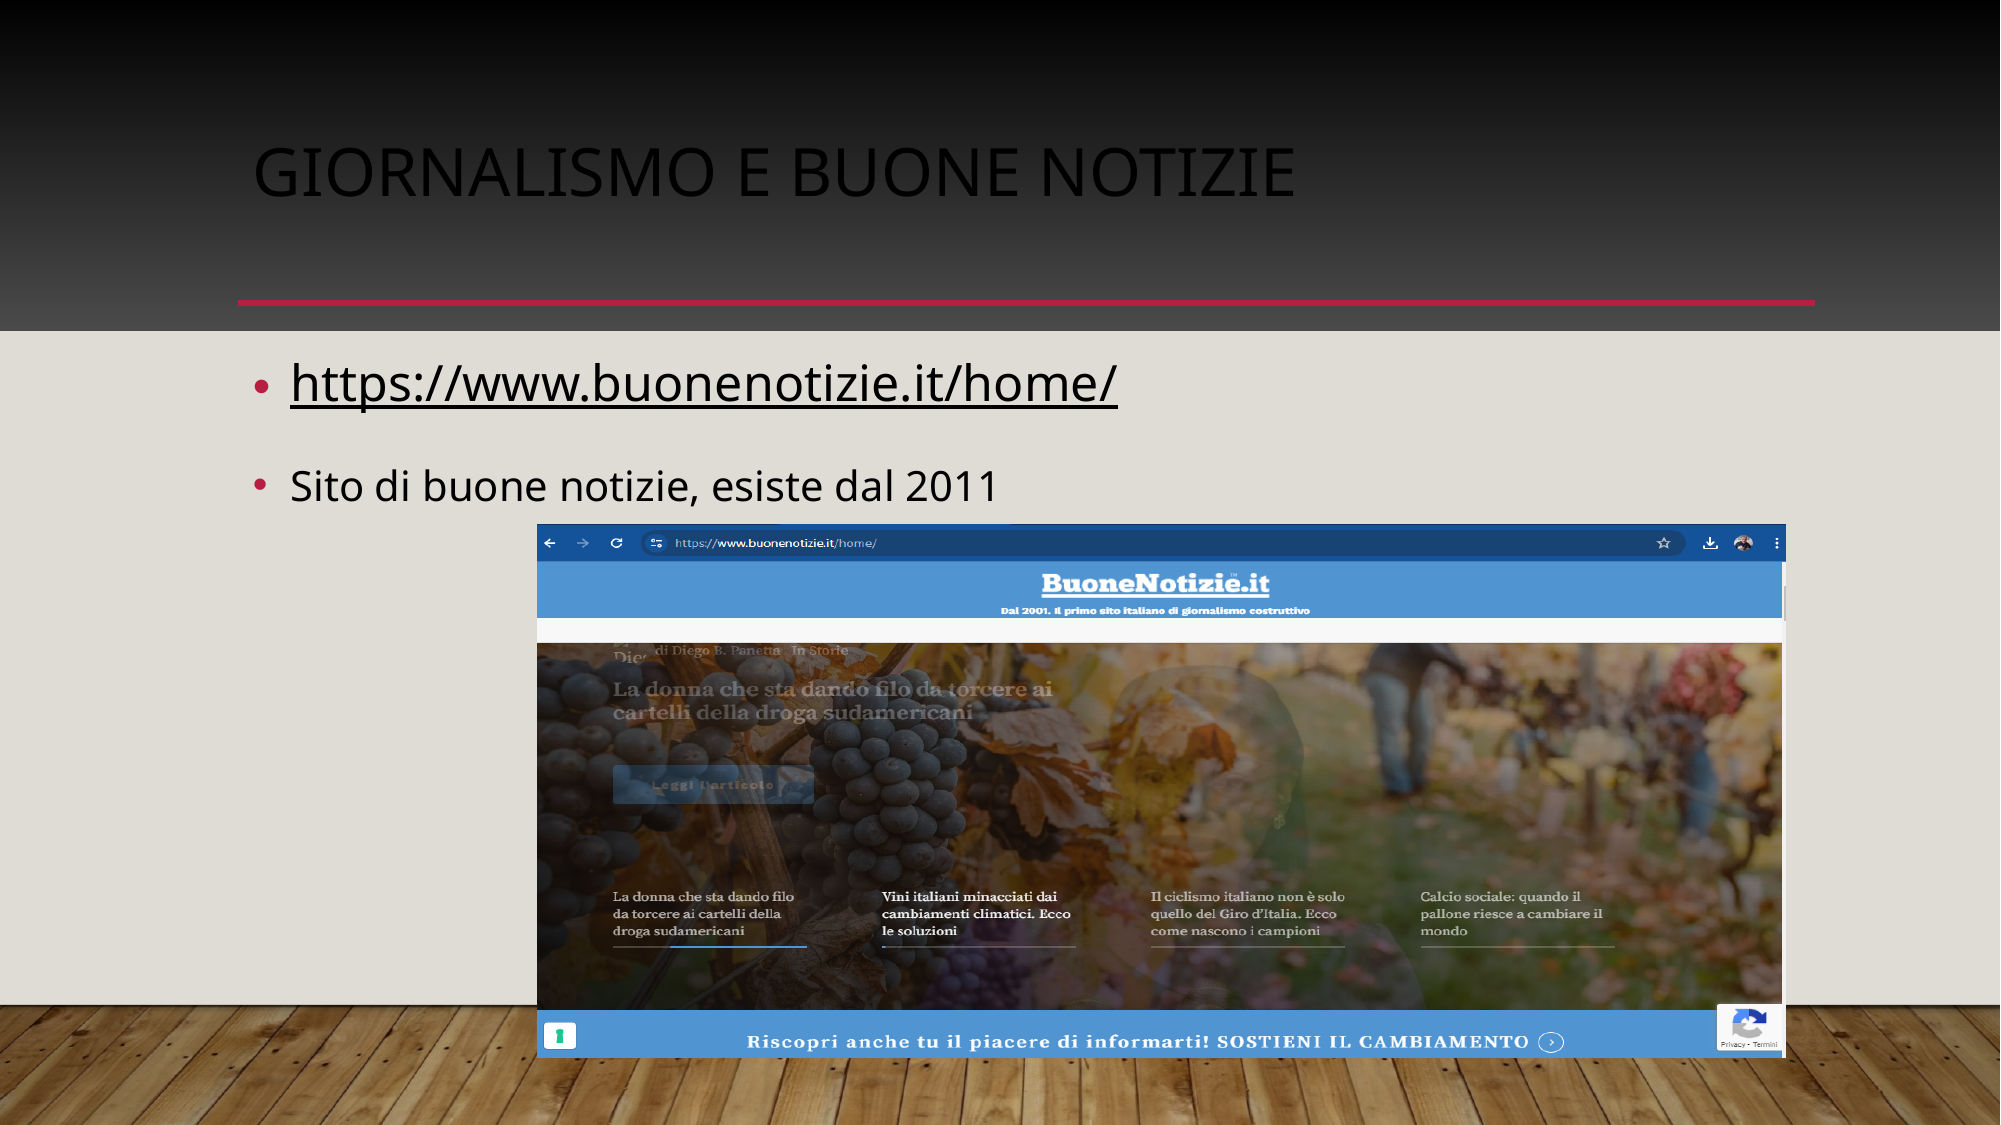

# GIORNALISMO E BUONE NOTIZIE
https://www.buonenotizie.it/home/
Sito di buone notizie, esiste dal 2011